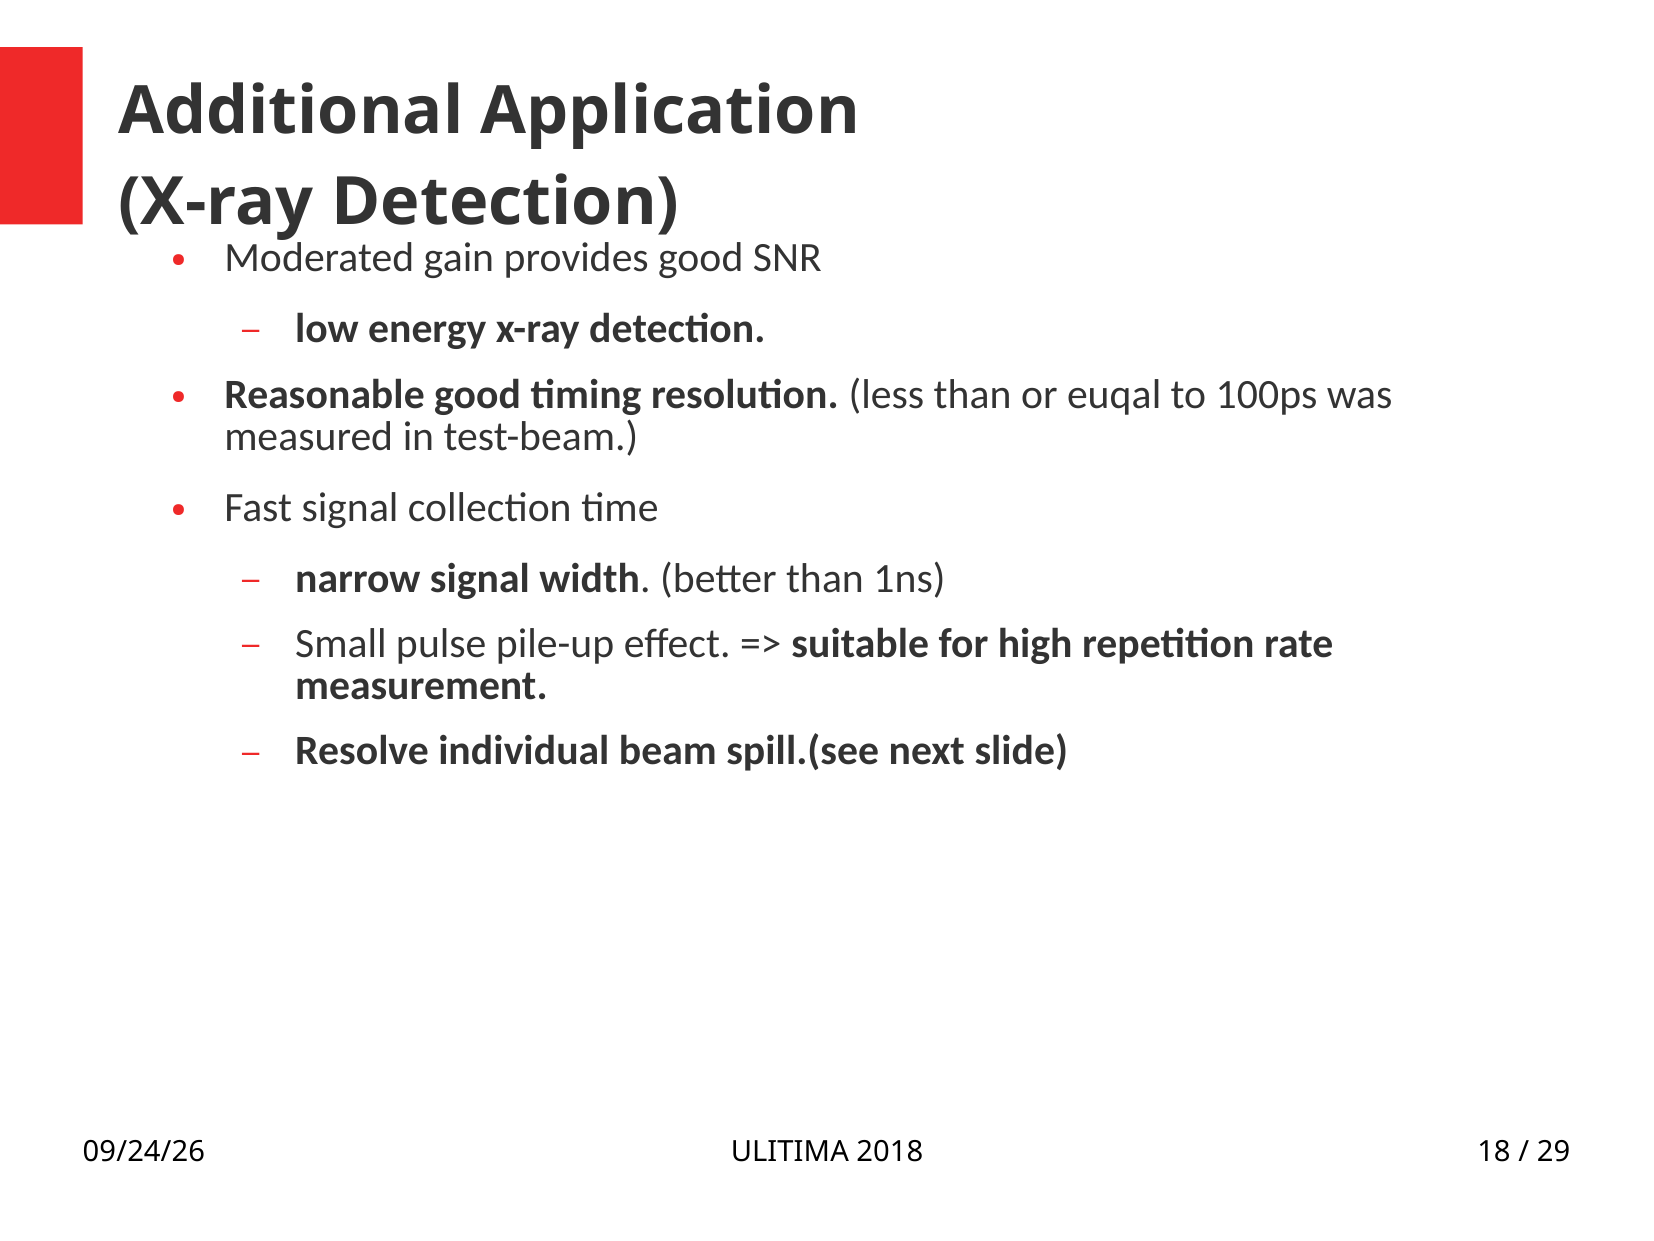

# Additional Application (X-ray Detection)
Moderated gain provides good SNR
low energy x-ray detection.
Reasonable good timing resolution. (less than or euqal to 100ps was measured in test-beam.)
Fast signal collection time
narrow signal width. (better than 1ns)
Small pulse pile-up effect. => suitable for high repetition rate measurement.
Resolve individual beam spill.(see next slide)
ULITIMA 2018
18